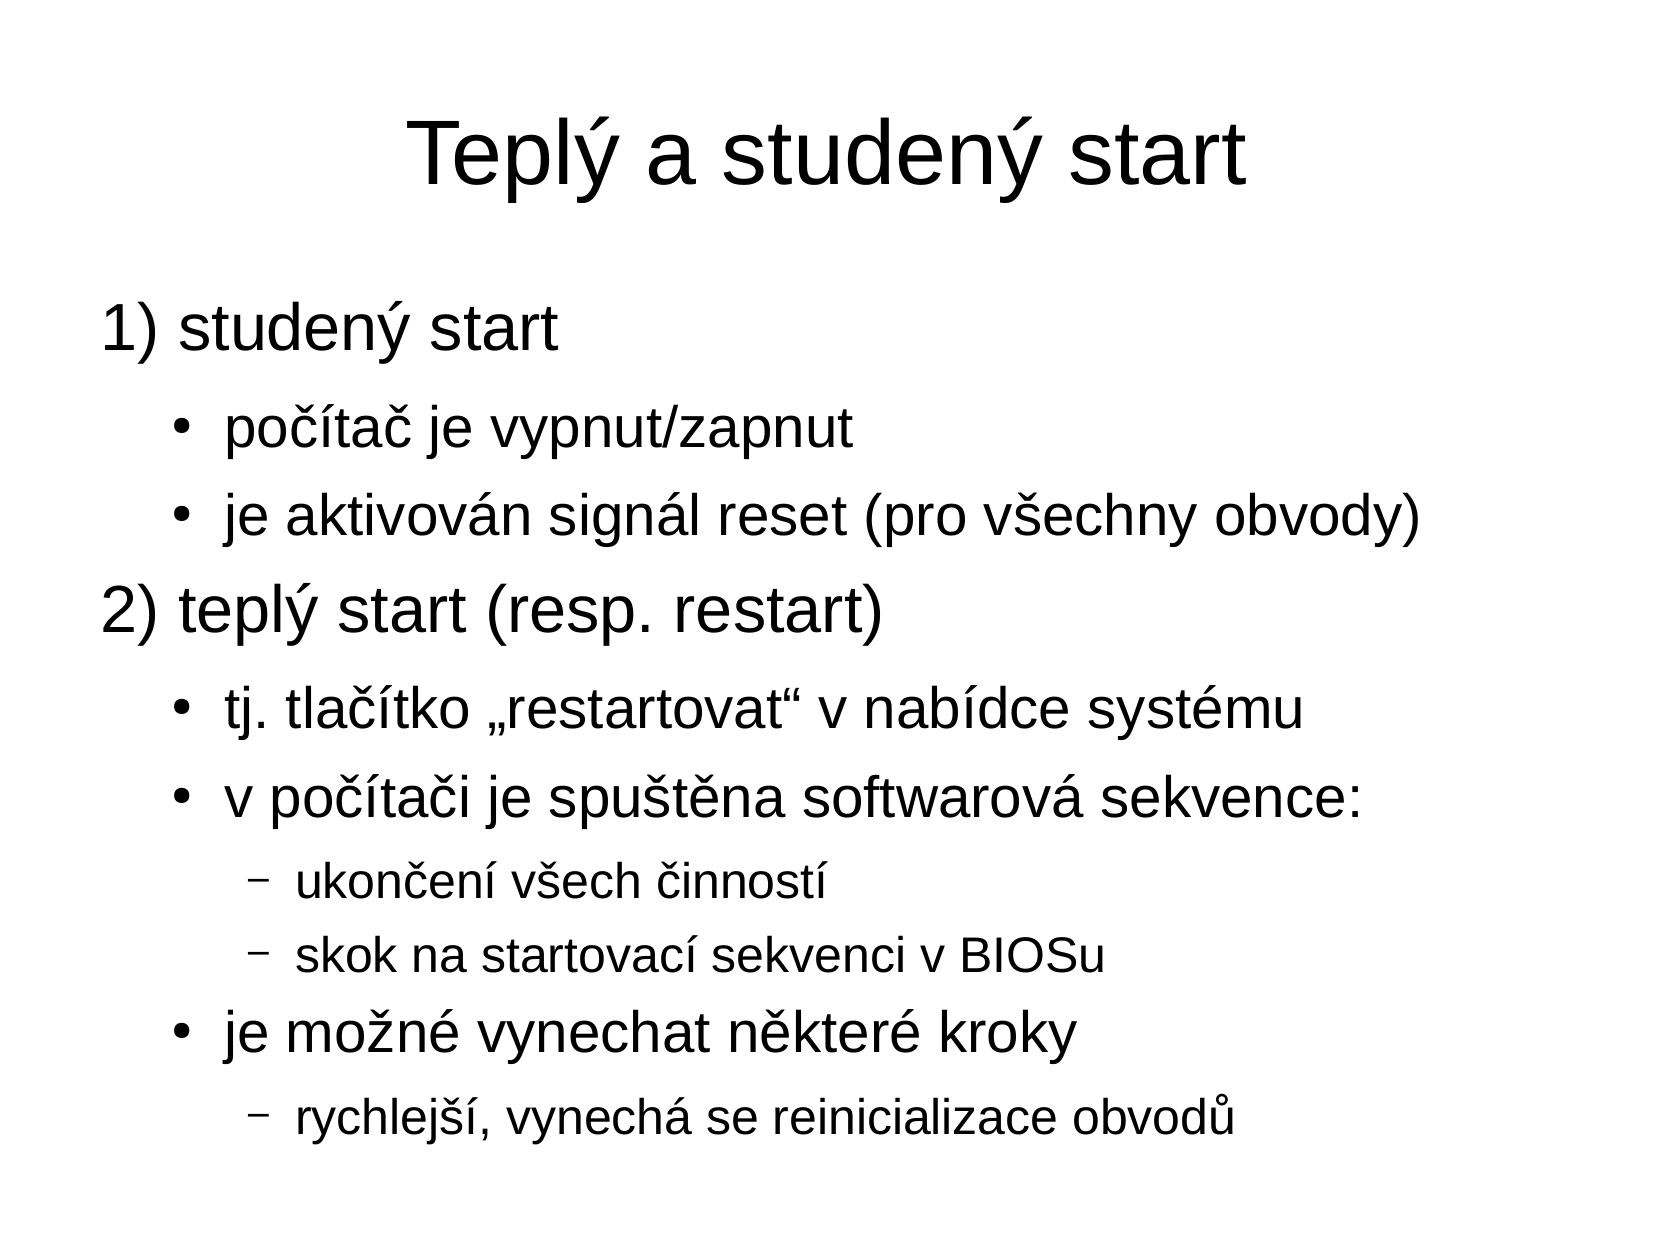

# Teplý a studený start
 studený start
počítač je vypnut/zapnut
je aktivován signál reset (pro všechny obvody)
 teplý start (resp. restart)
tj. tlačítko „restartovat“ v nabídce systému
v počítači je spuštěna softwarová sekvence:
ukončení všech činností
skok na startovací sekvenci v BIOSu
je možné vynechat některé kroky
rychlejší, vynechá se reinicializace obvodů